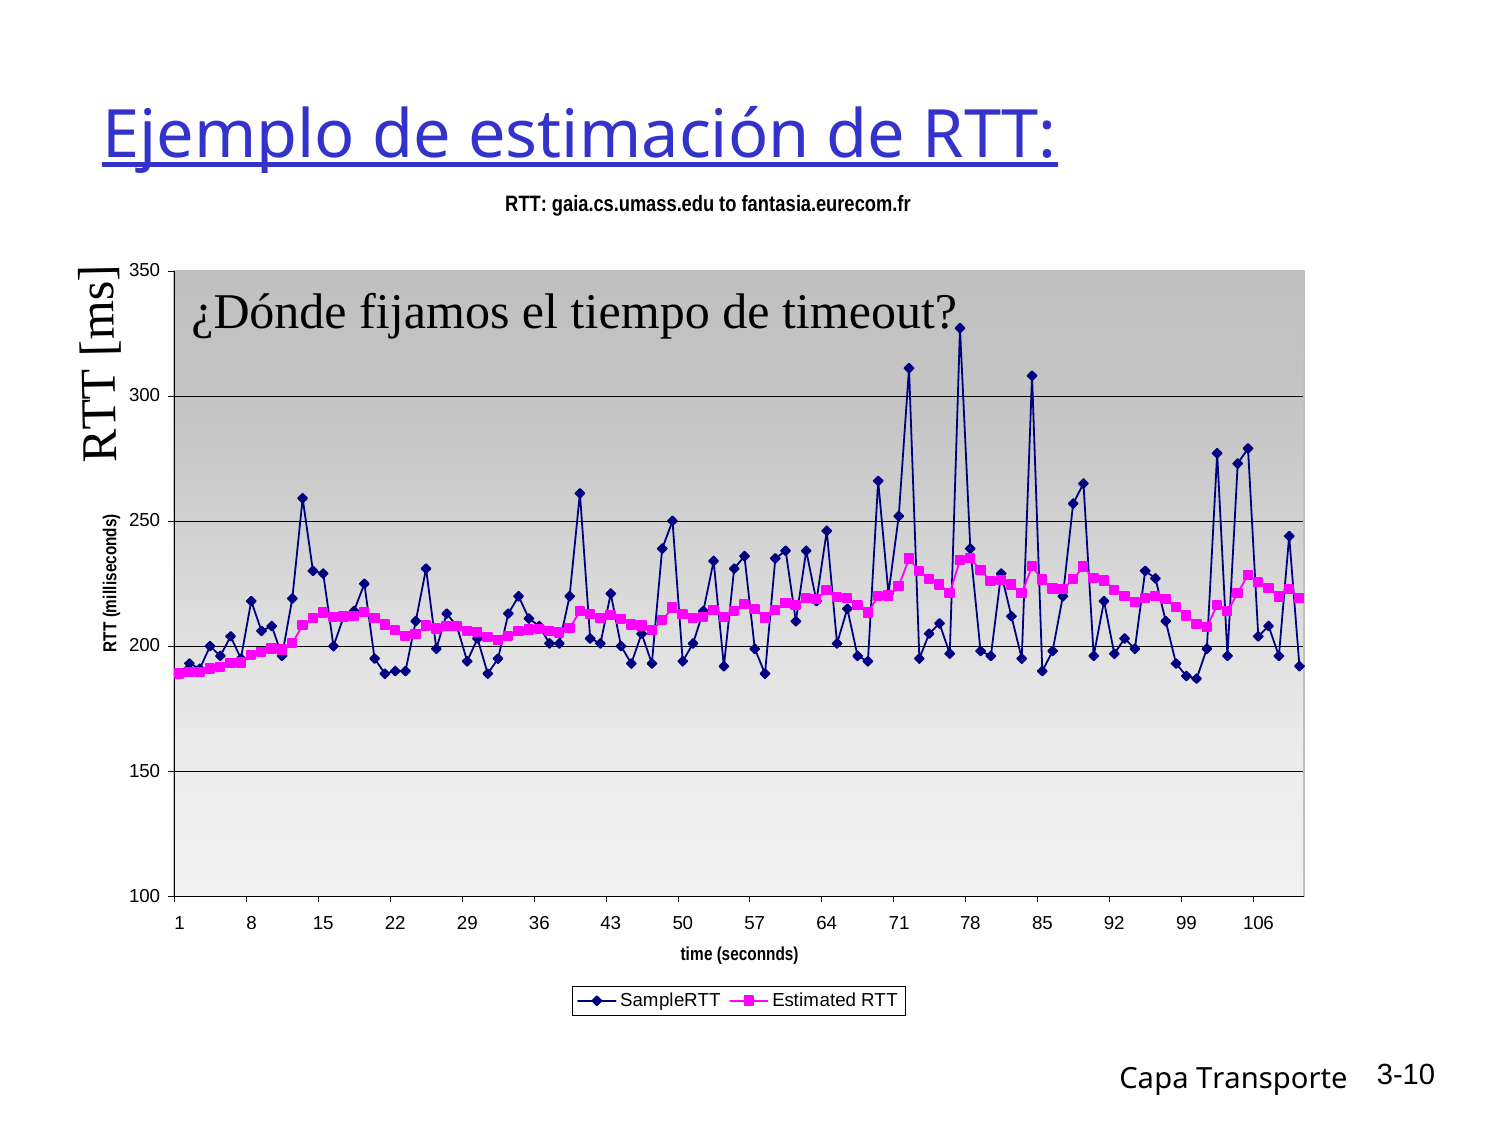

# Ejemplo de estimación de RTT:
¿Dónde fijamos el tiempo de timeout?
RTT [ms]
10